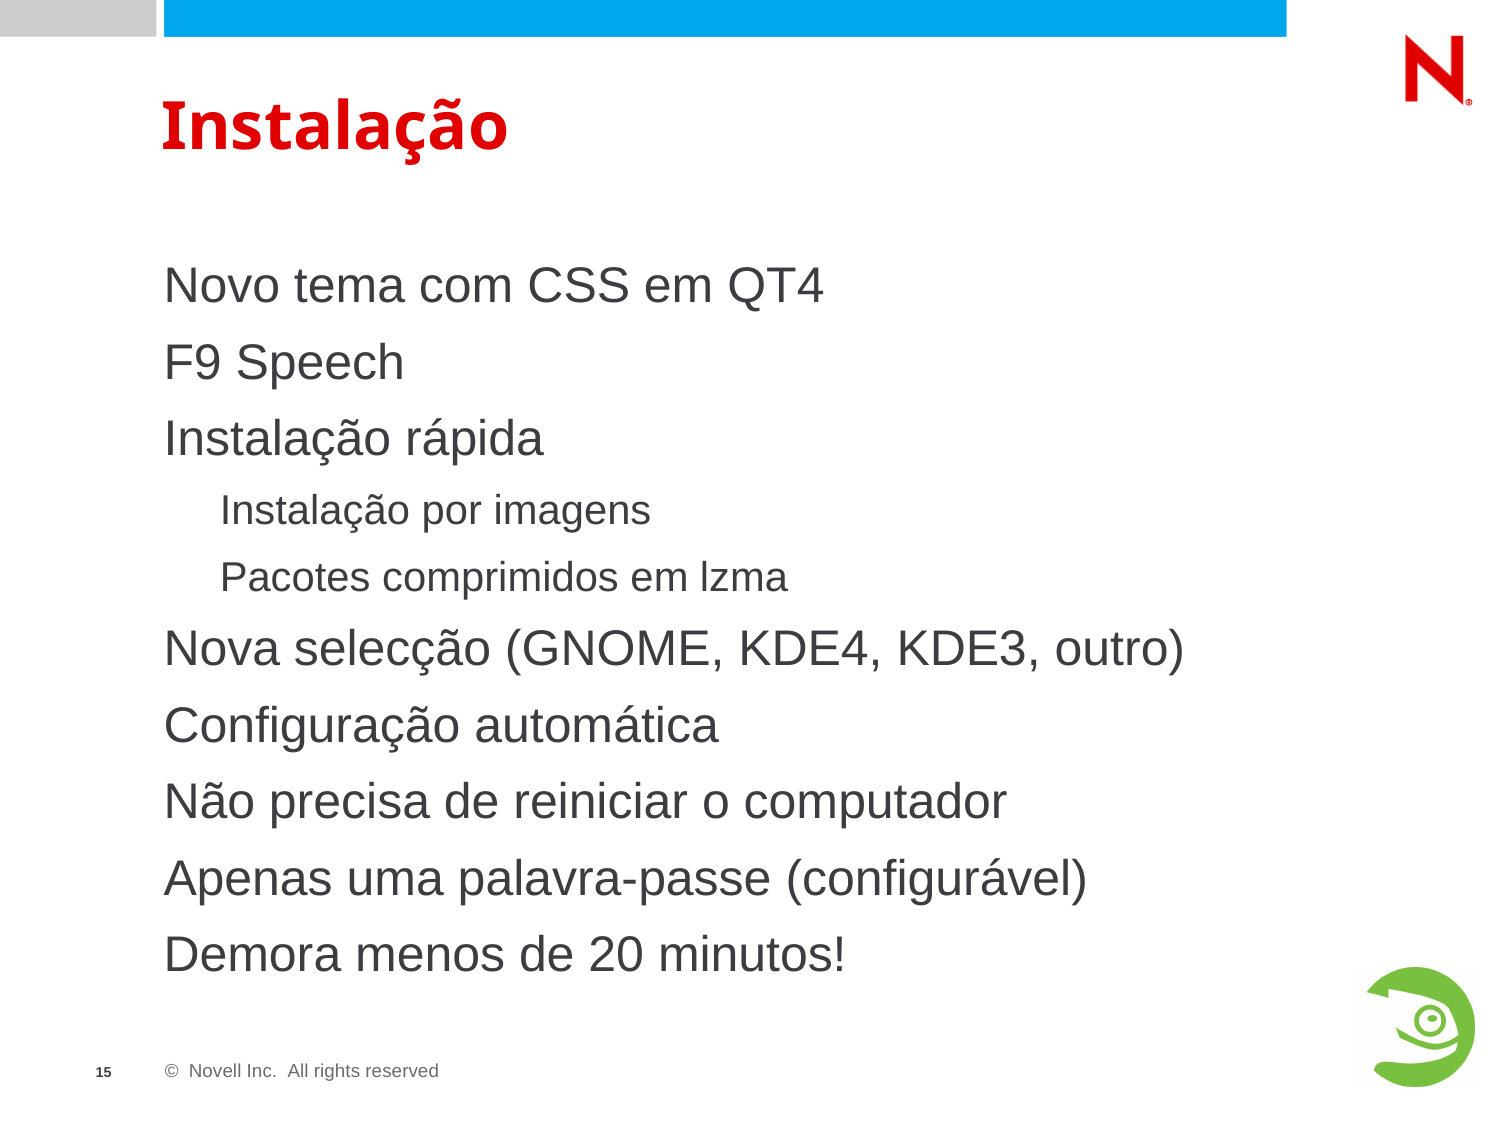

# Instalação
Novo tema com CSS em QT4
F9 Speech
Instalação rápida
Instalação por imagens
Pacotes comprimidos em lzma
Nova selecção (GNOME, KDE4, KDE3, outro)
Configuração automática
Não precisa de reiniciar o computador
Apenas uma palavra-passe (configurável)
Demora menos de 20 minutos!